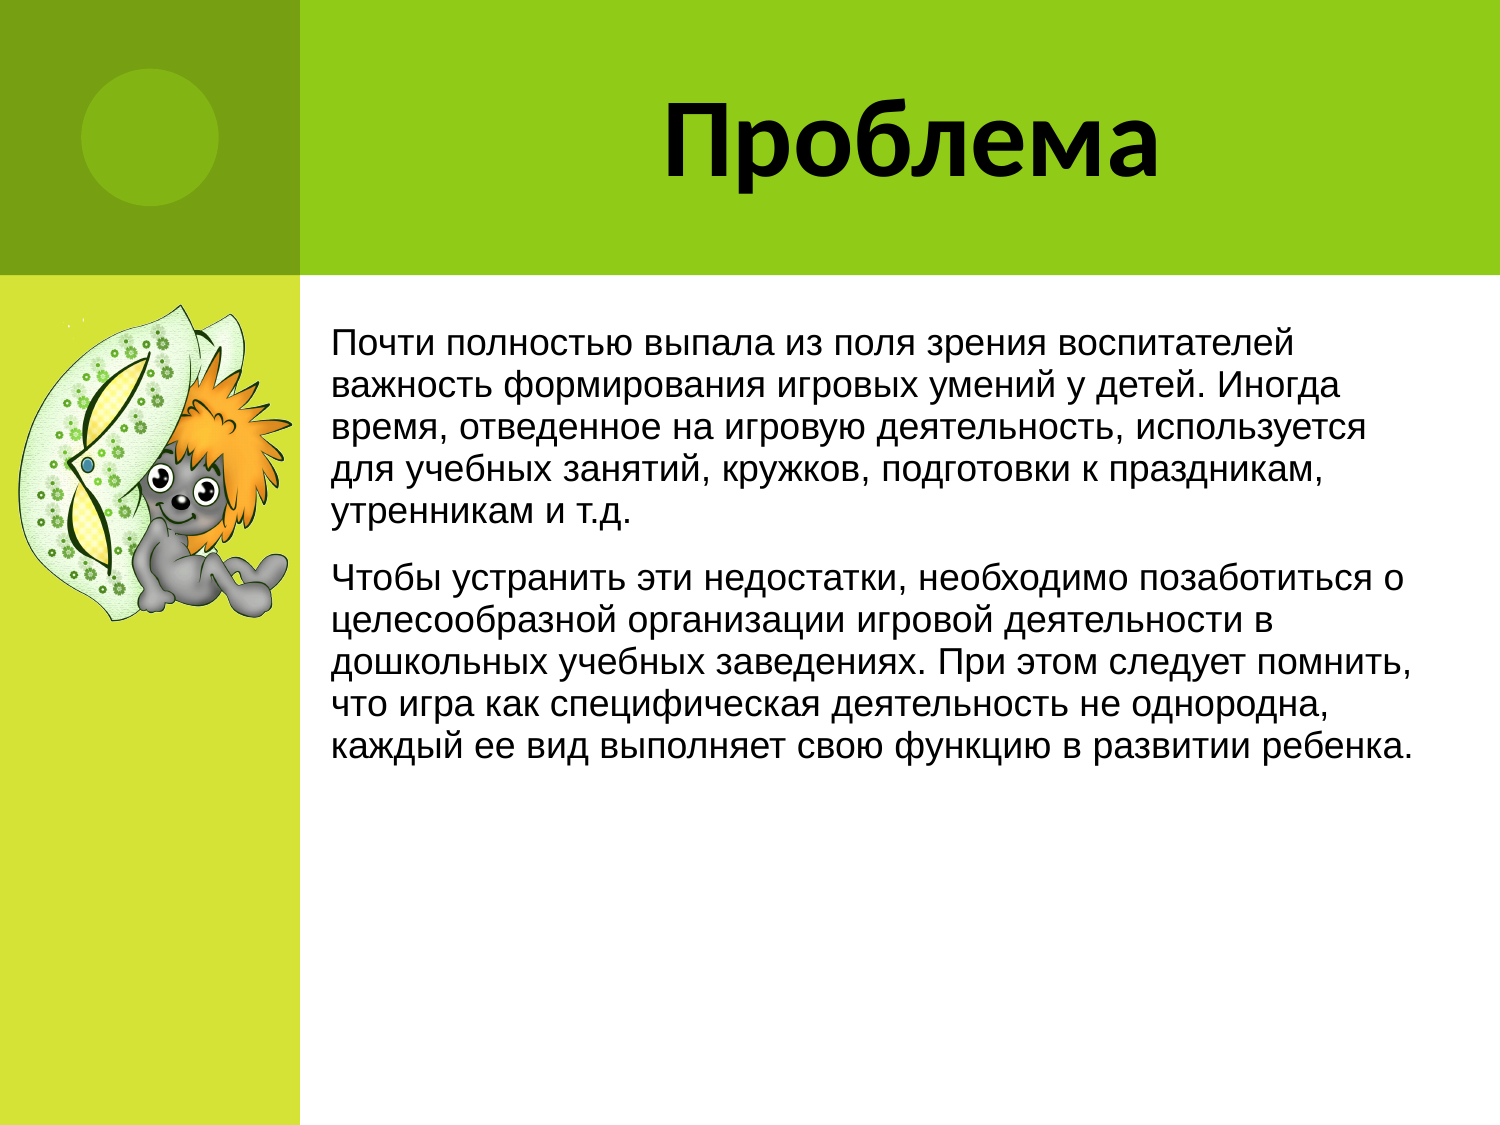

# Проблема
Почти полностью выпала из поля зрения воспитателей важность формирования игровых умений у детей. Иногда время, отведенное на игровую деятельность, используется для учебных занятий, кружков, подготовки к праздникам, утренникам и т.д.
Чтобы устранить эти недостатки, необходимо позаботиться о целесообразной организации игровой деятельности в дошкольных учебных заведениях. При этом следует помнить, что игра как специфическая деятельность не однородна, каждый ее вид выполняет свою функцию в развитии ребенка.